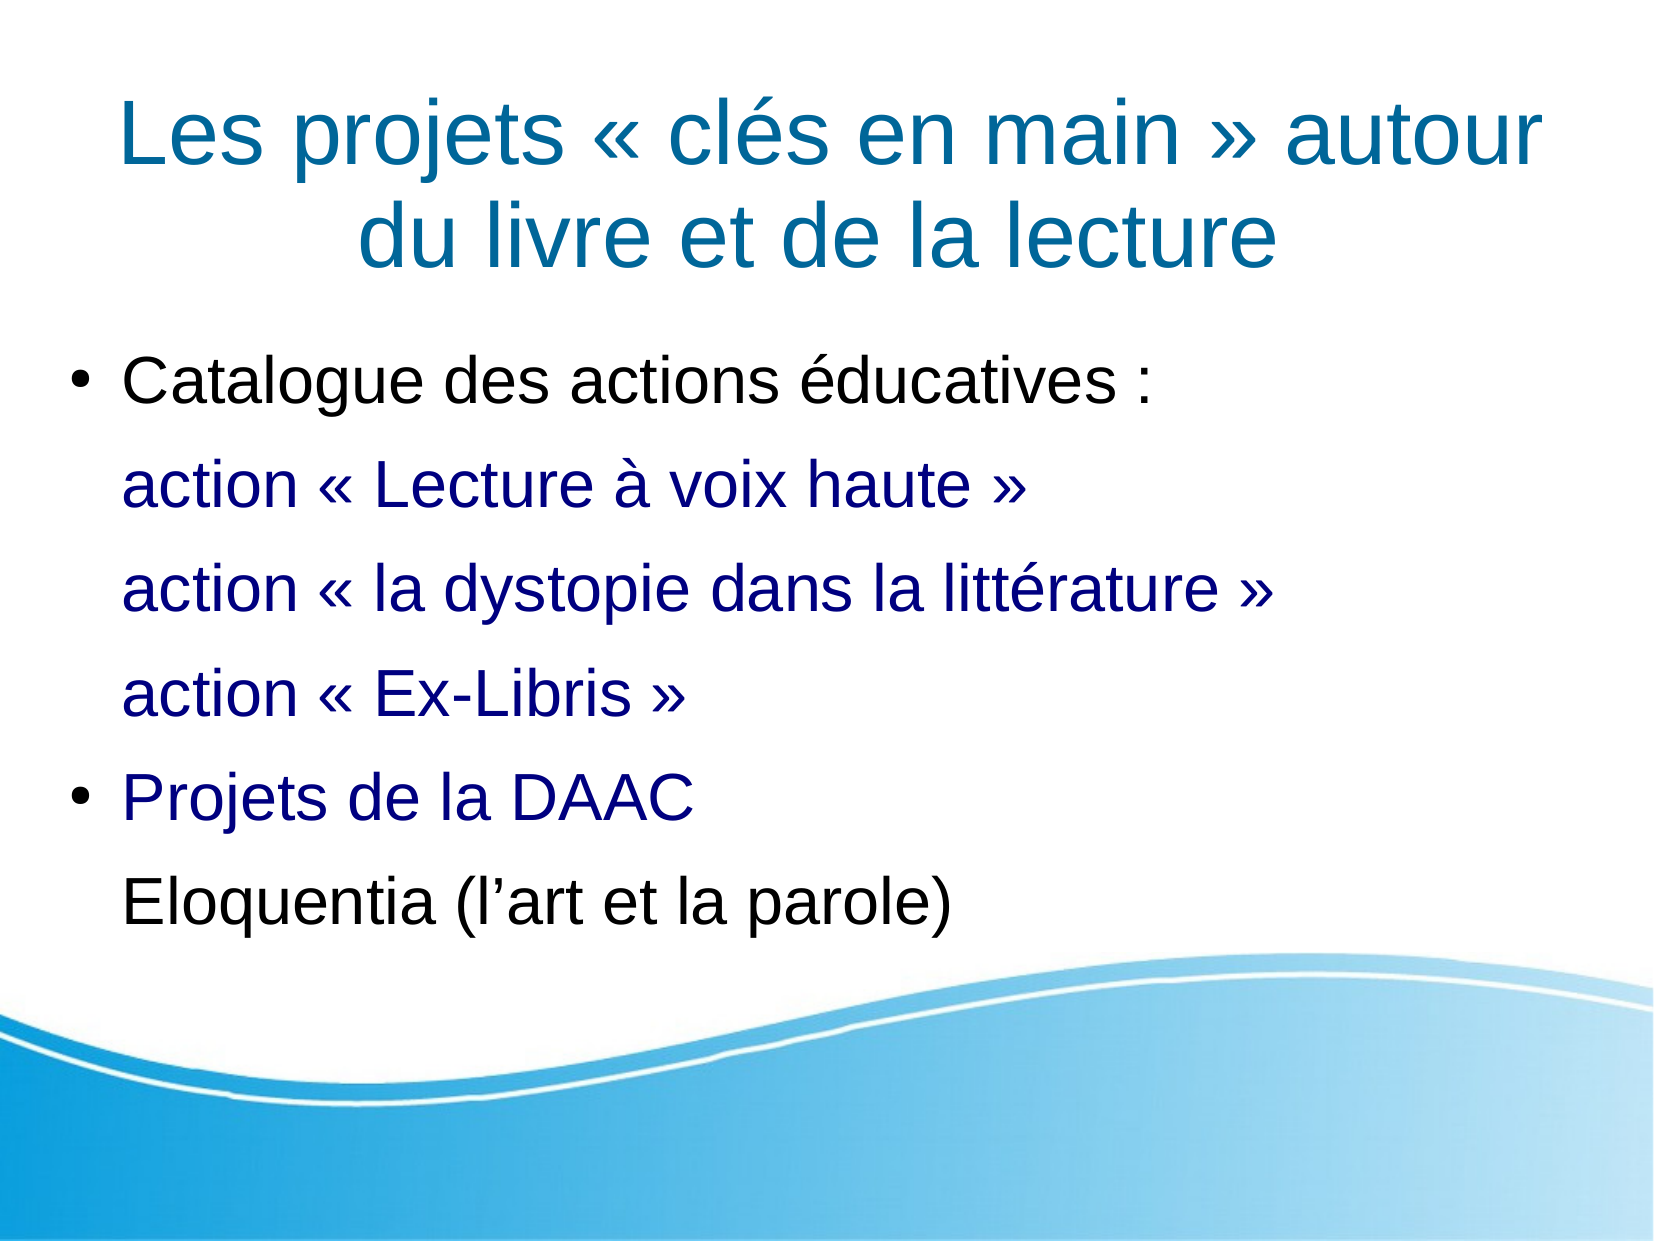

# Les projets « clés en main » autour du livre et de la lecture
Catalogue des actions éducatives :
action « Lecture à voix haute »
action « la dystopie dans la littérature »
action « Ex-Libris »
Projets de la DAAC
Eloquentia (l’art et la parole)